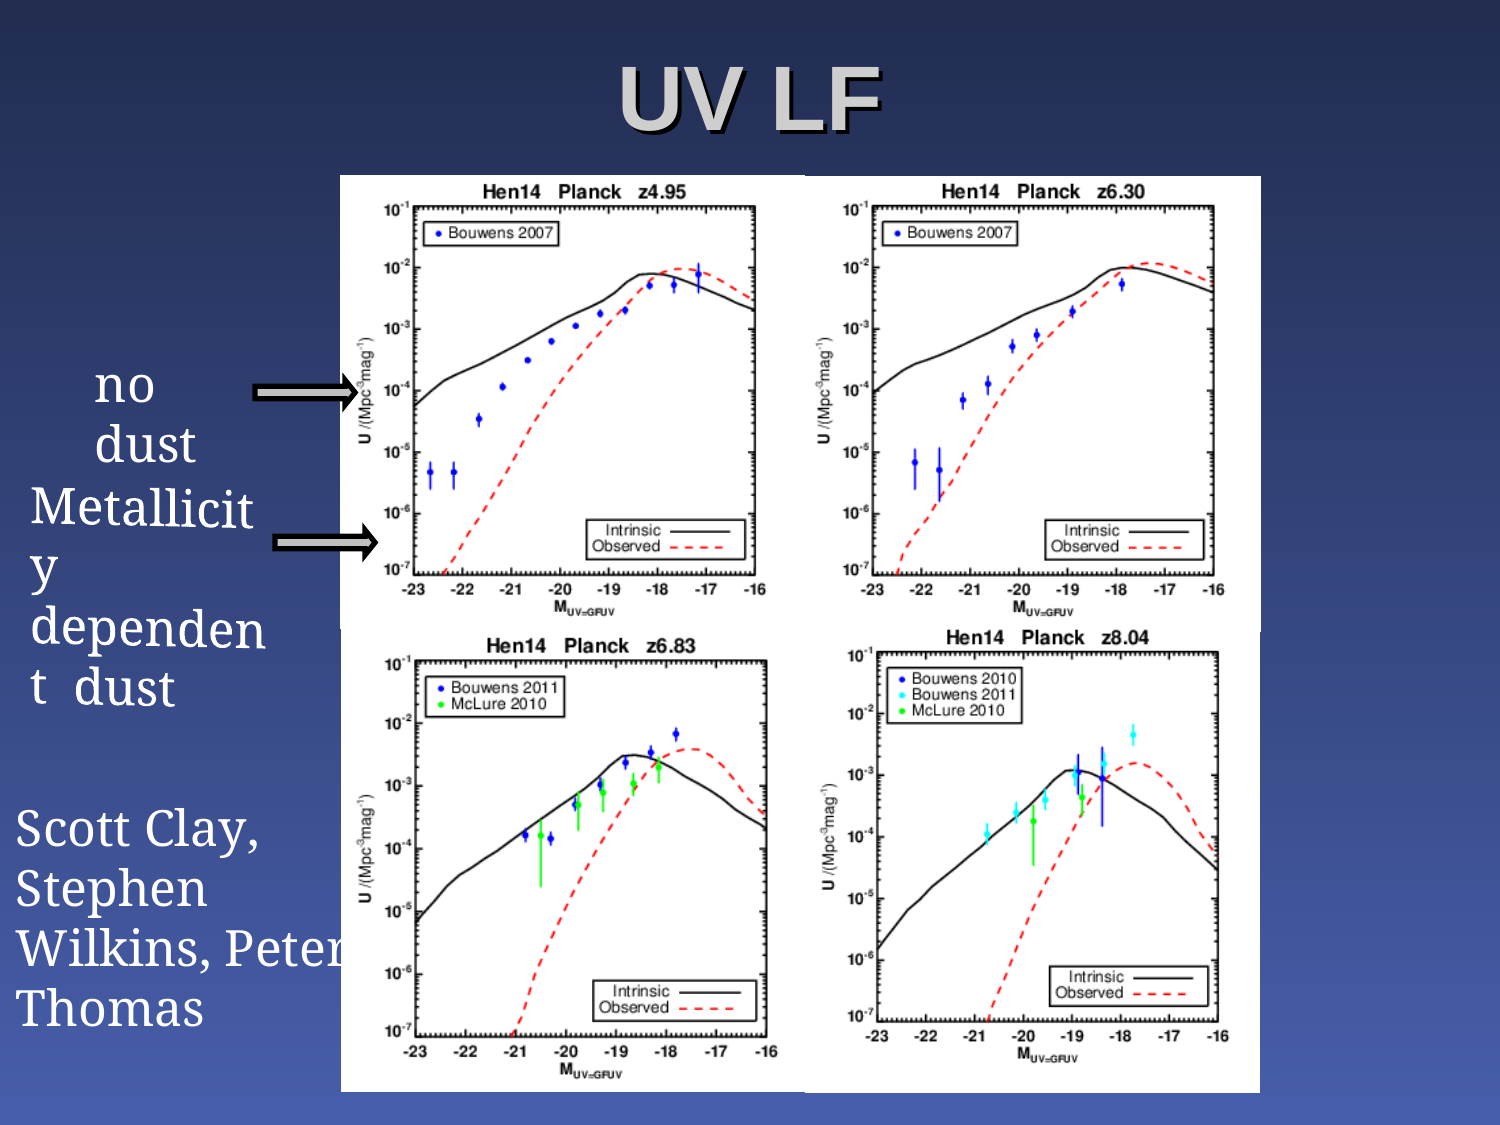

# UV LF
no dust
Metallicity dependent dust
Scott Clay, Stephen Wilkins, Peter Thomas